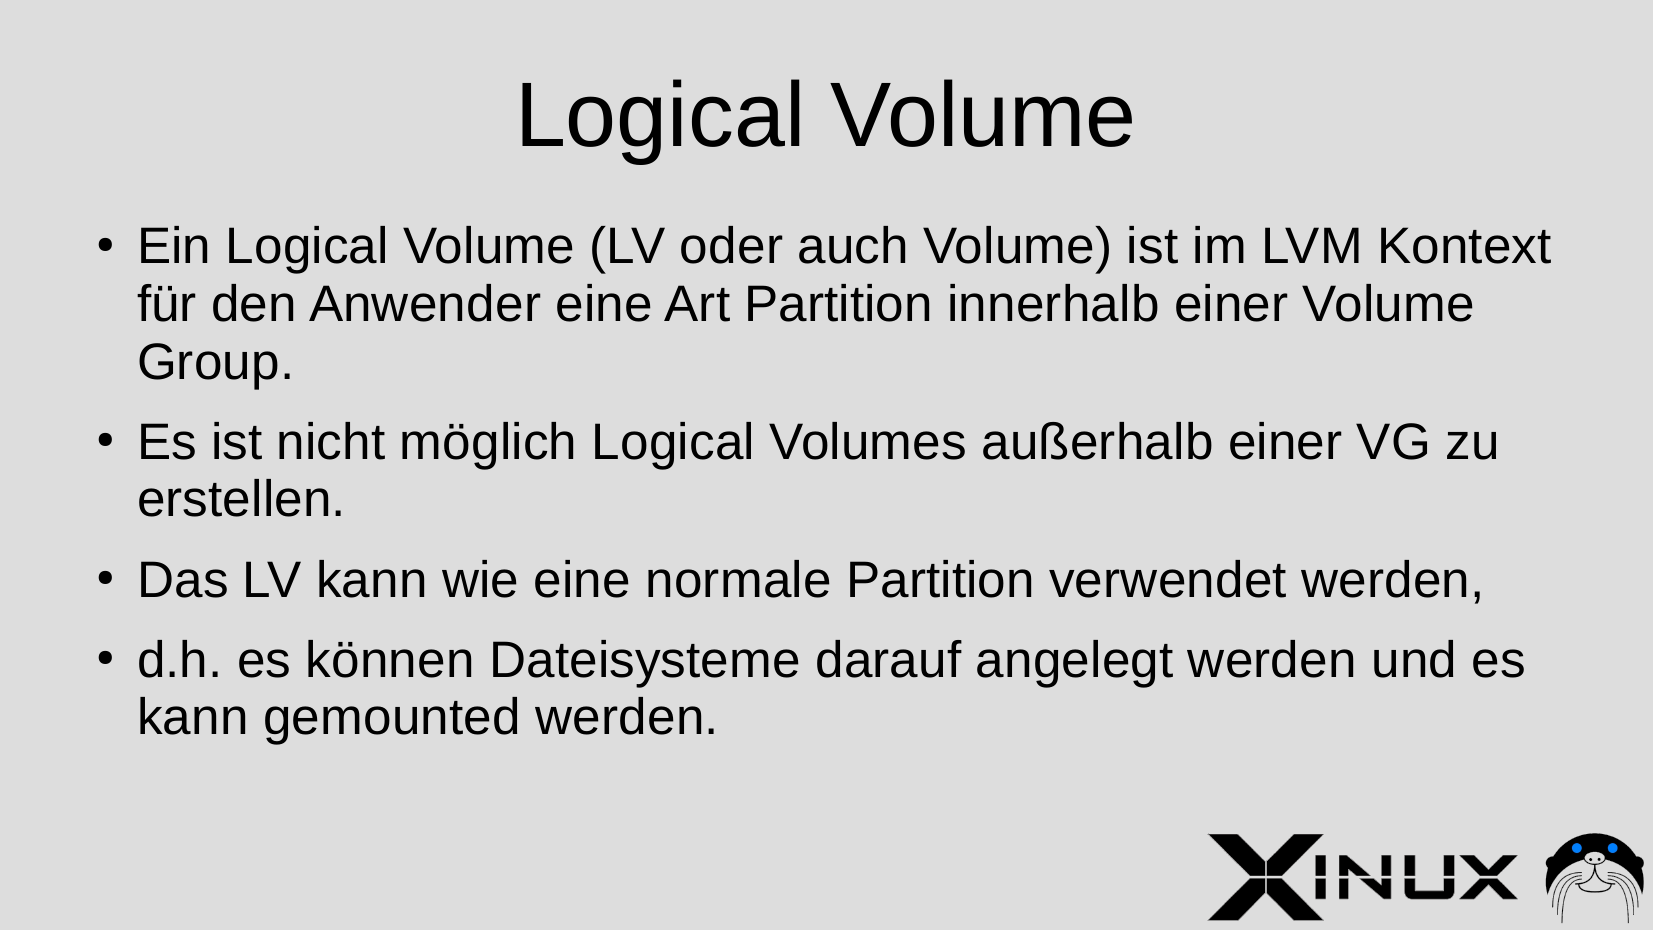

# Logical Volume
Ein Logical Volume (LV oder auch Volume) ist im LVM Kontext für den Anwender eine Art Partition innerhalb einer Volume Group.
Es ist nicht möglich Logical Volumes außerhalb einer VG zu erstellen.
Das LV kann wie eine normale Partition verwendet werden,
d.h. es können Dateisysteme darauf angelegt werden und es kann gemounted werden.